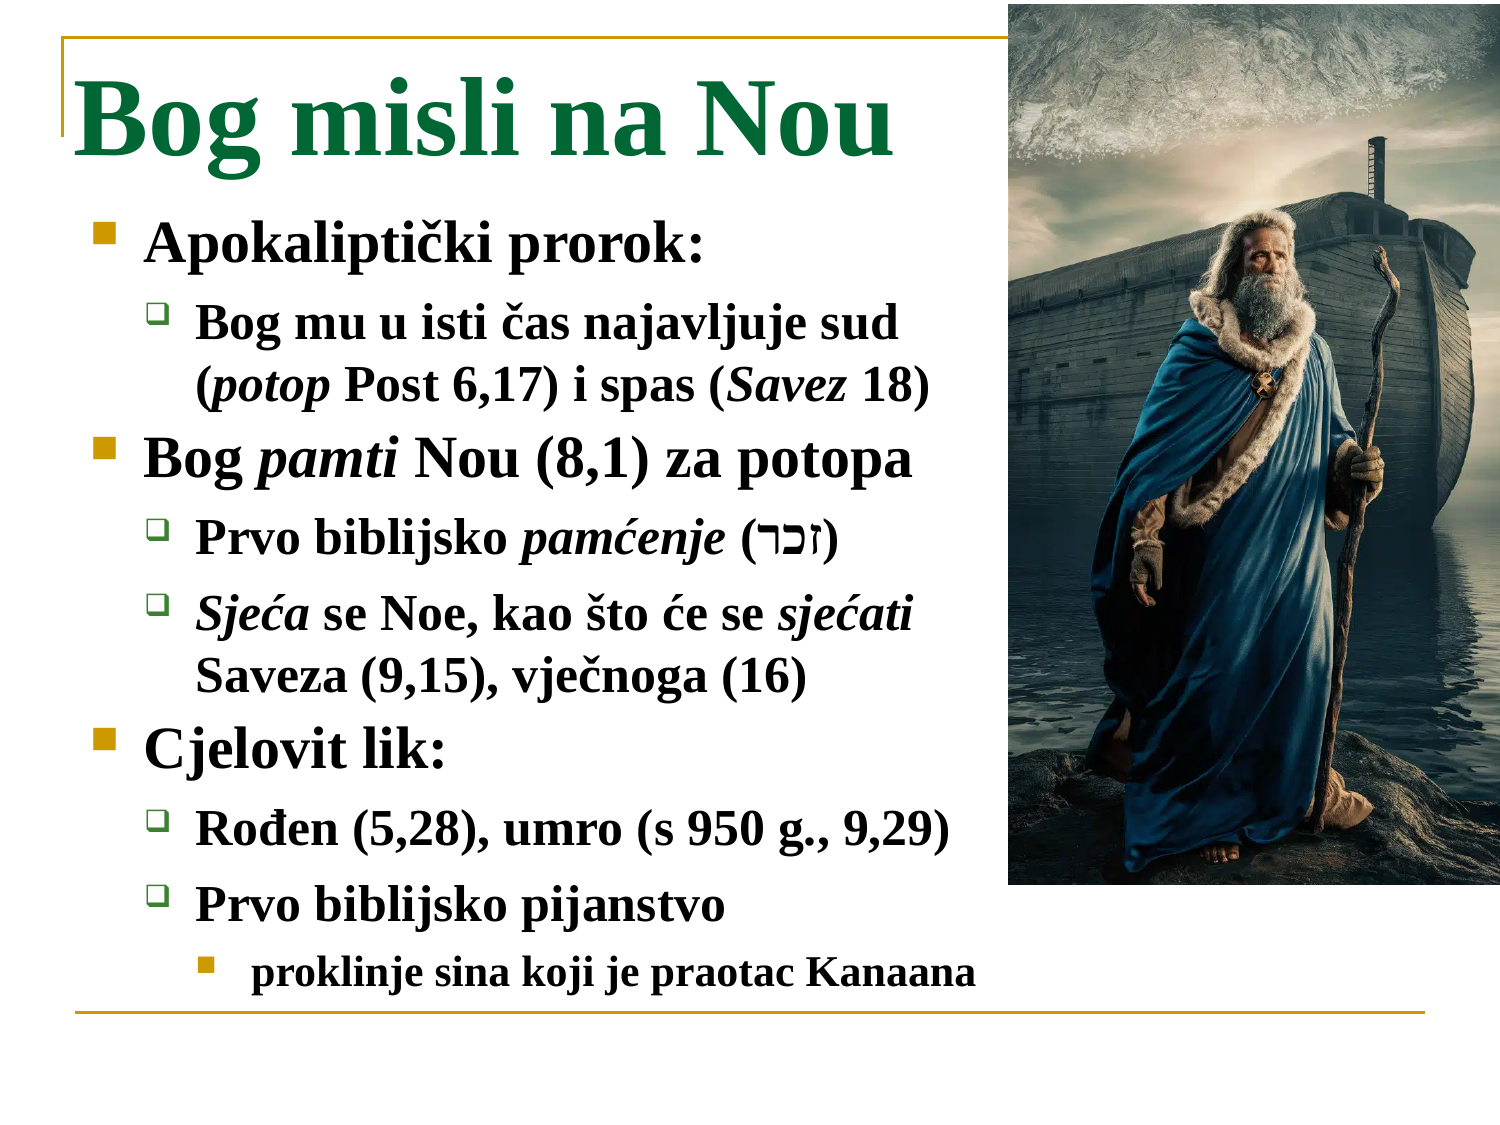

# Bog misli na Nou
Apokaliptički prorok:
Bog mu u isti čas najavljuje sud
(potop Post 6,17) i spas (Savez 18)
Bog pamti Nou (8,1) za potopa
Prvo biblijsko pamćenje (זכר)
Sjeća se Noe, kao što će se sjećati
Saveza (9,15), vječnoga (16)
Cjelovit lik:
Rođen (5,28), umro (s 950 g., 9,29)
Prvo biblijsko pijanstvo
proklinje sina koji je praotac Kanaana